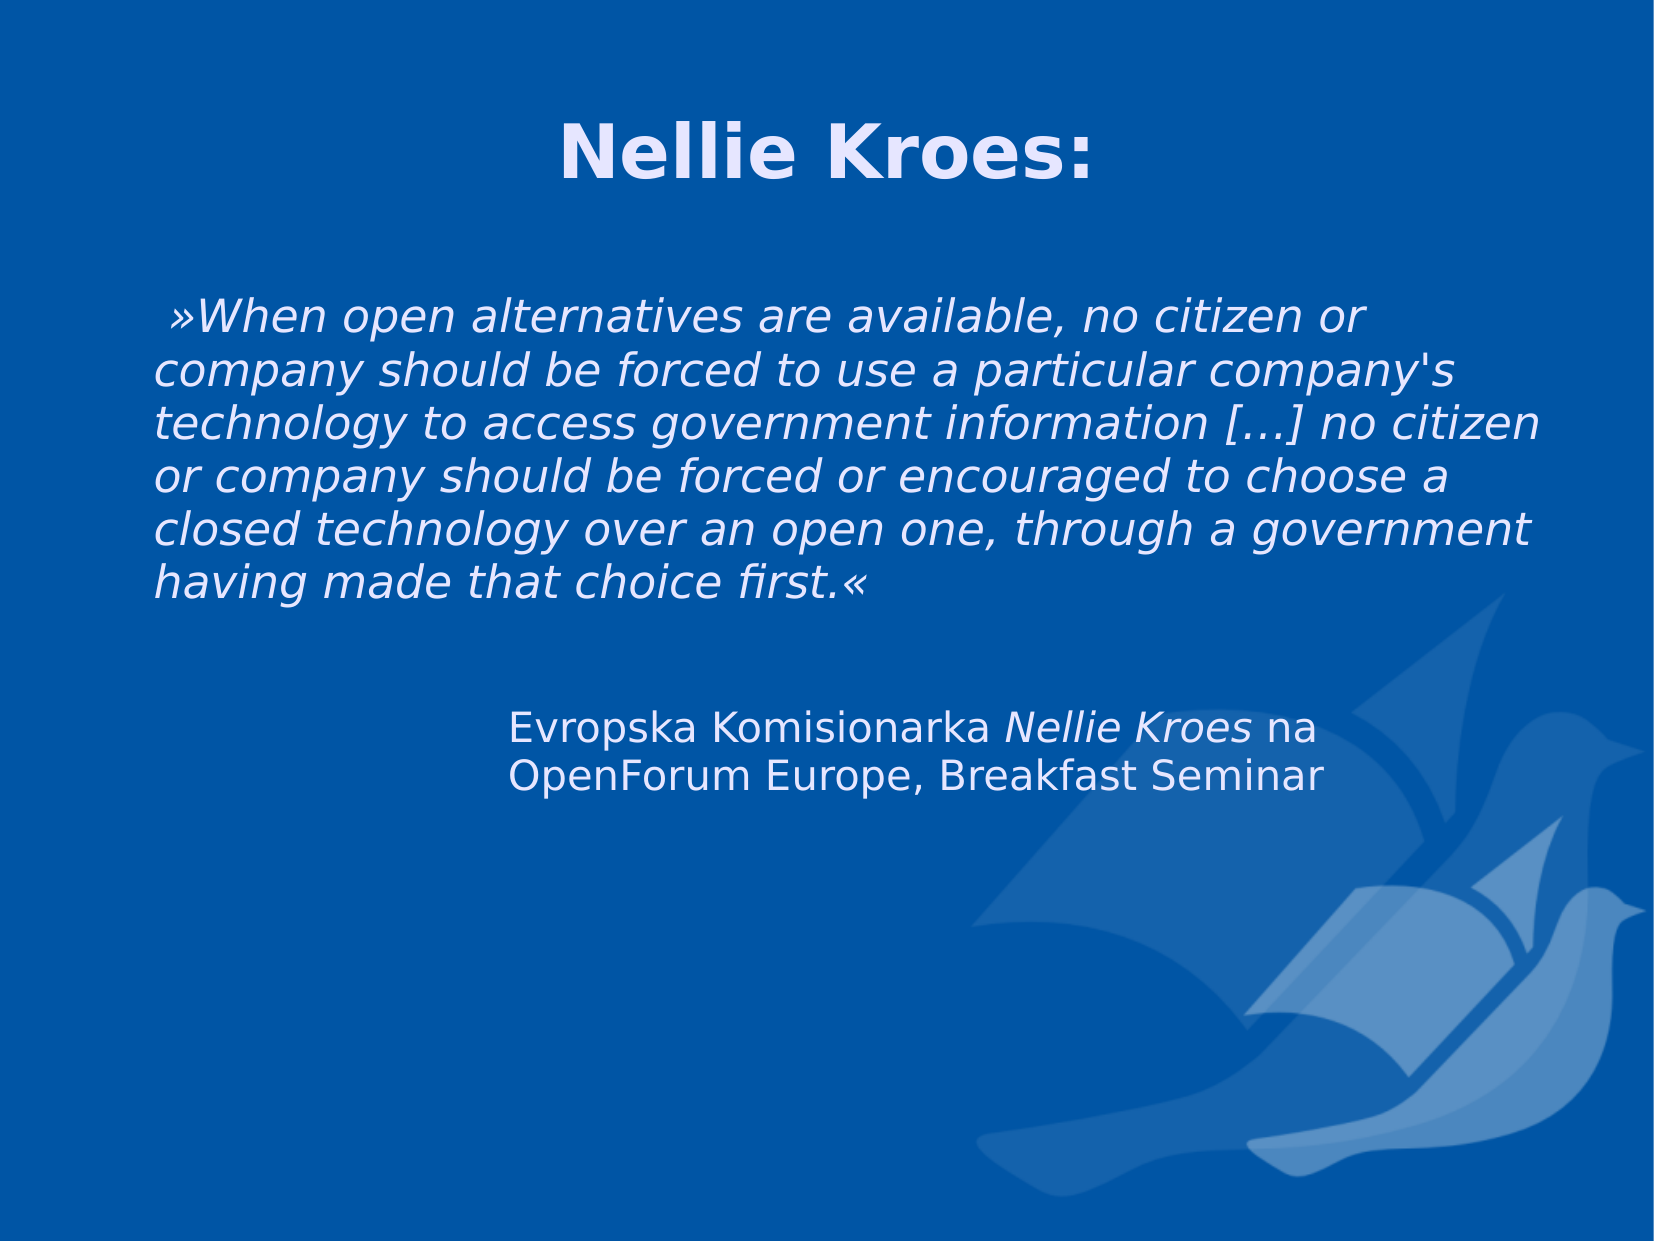

# Nellie Kroes:
 »When open alternatives are available, no citizen or company should be forced to use a particular company's technology to access government information […] no citizen or company should be forced or encouraged to choose a closed technology over an open one, through a government having made that choice first.«
Evropska Komisionarka Nellie Kroes na OpenForum Europe, Breakfast Seminar